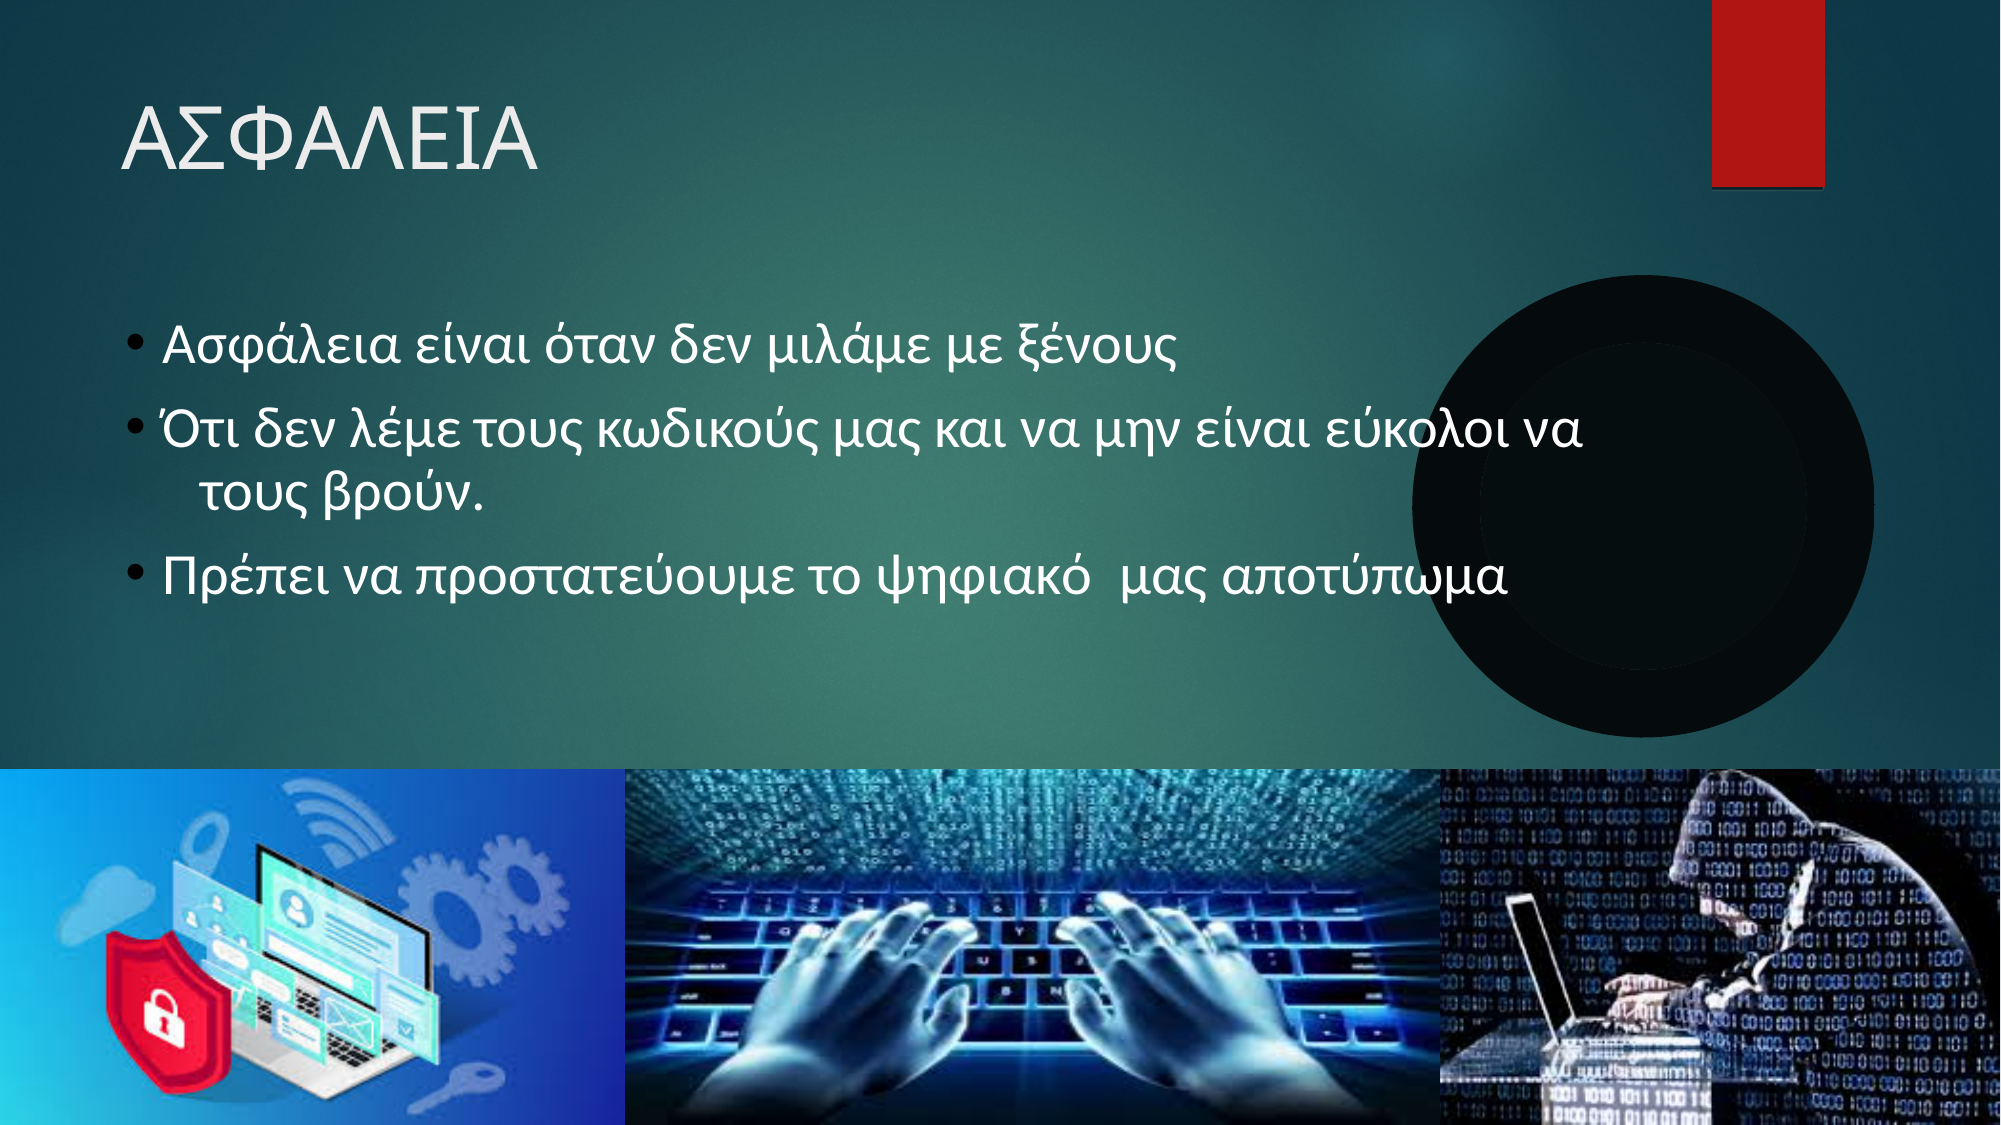

# ΑΣΦΑΛΕΙΑ
Ασφάλεια είναι όταν δεν μιλάμε με ξένους
Ότι δεν λέμε τους κωδικούς μας και να μην είναι εύκολοι να τους βρούν.
Πρέπει να προστατεύουμε το ψηφιακό μας αποτύπωμα